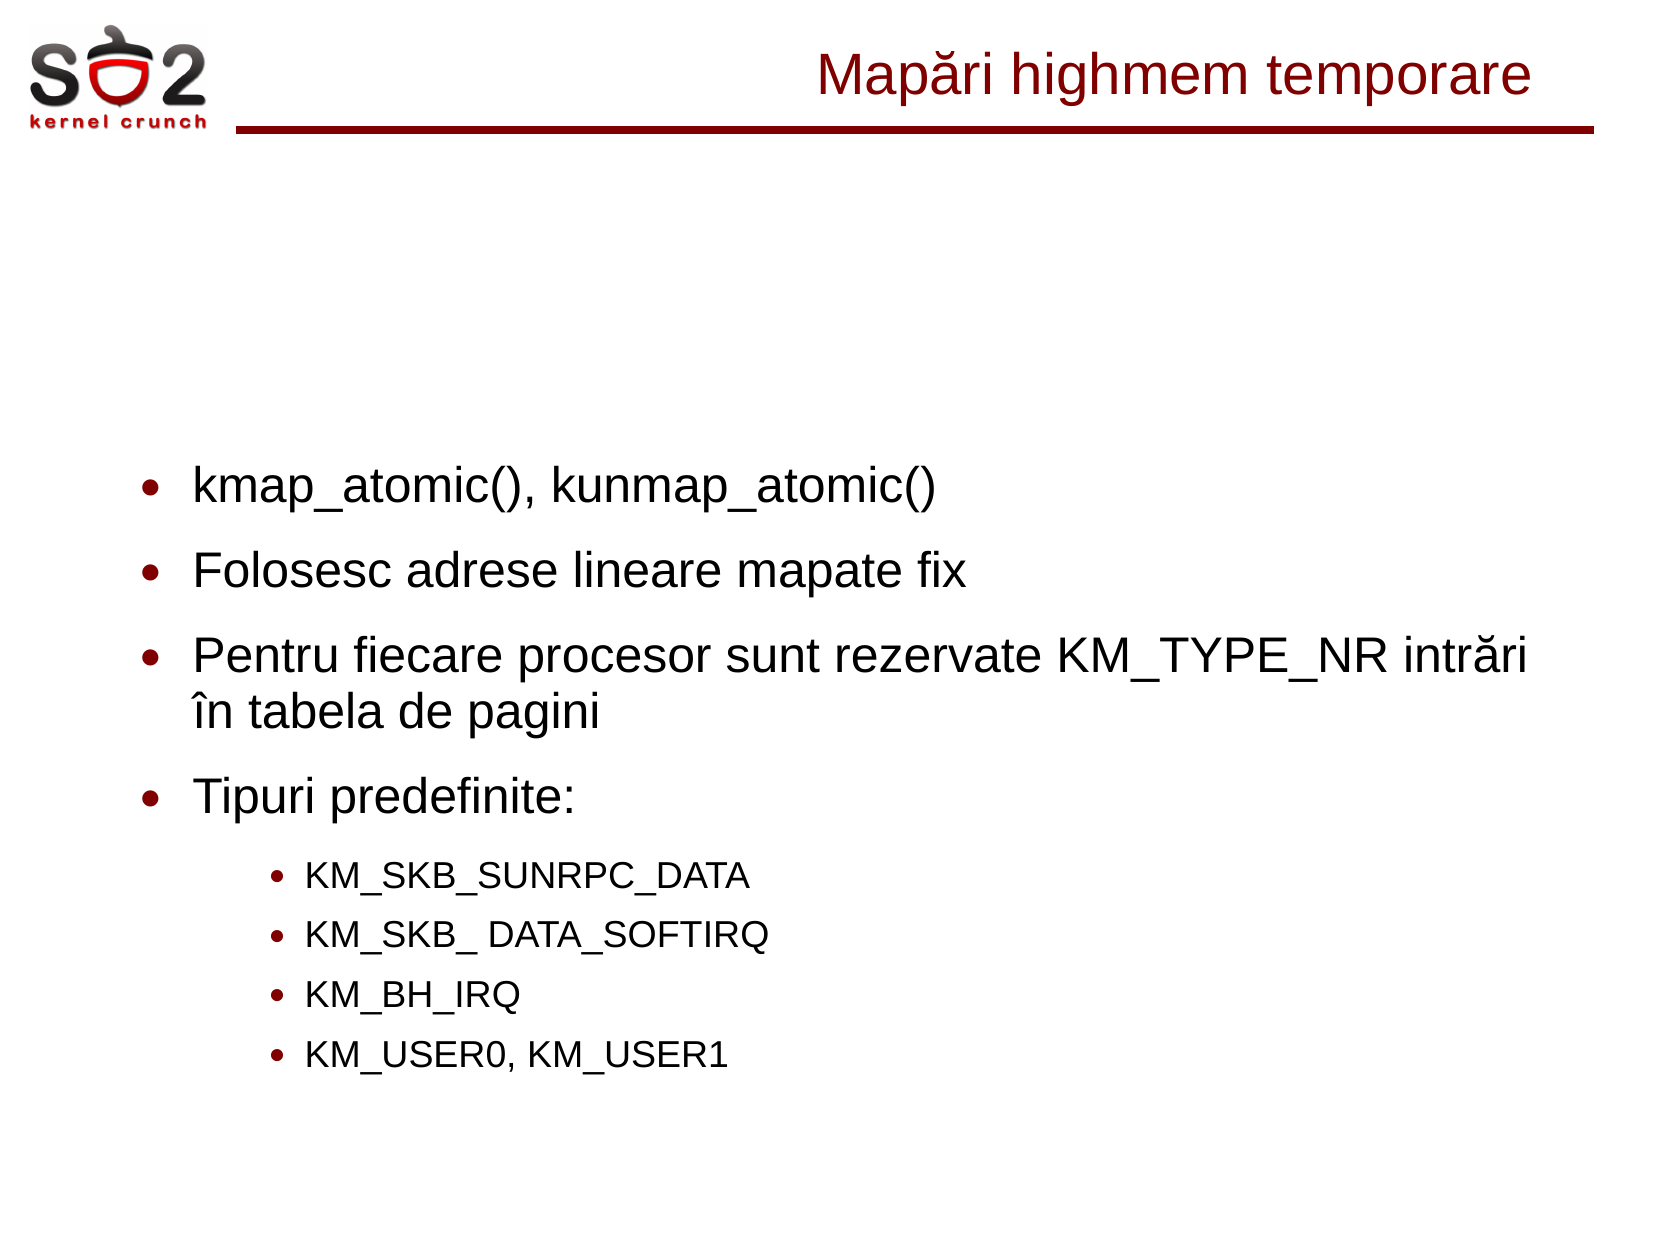

# Mapări highmem temporare
kmap_atomic(), kunmap_atomic()
Folosesc adrese lineare mapate fix
Pentru fiecare procesor sunt rezervate KM_TYPE_NR intrări în tabela de pagini
Tipuri predefinite:
KM_SKB_SUNRPC_DATA
KM_SKB_ DATA_SOFTIRQ
KM_BH_IRQ
KM_USER0, KM_USER1